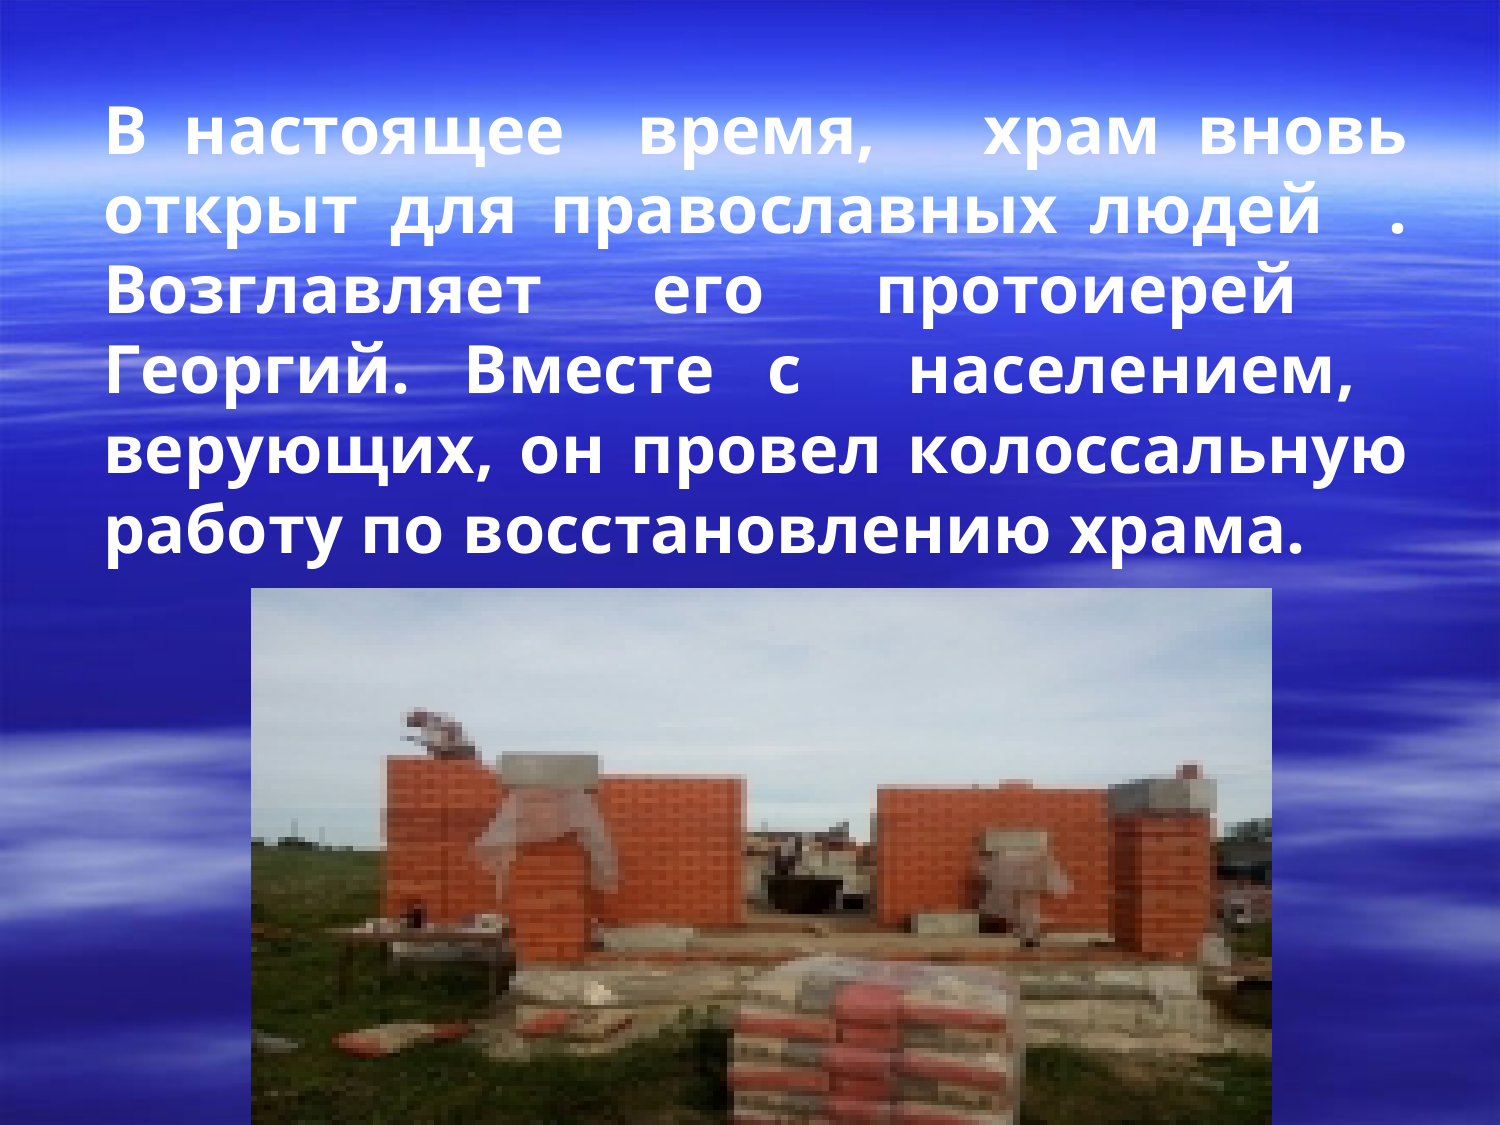

В настоящее время, храм вновь открыт для православных людей . Возглавляет его протоиерей Георгий. Вместе с населением, верующих, он провел колоссальную работу по восстановлению храма.